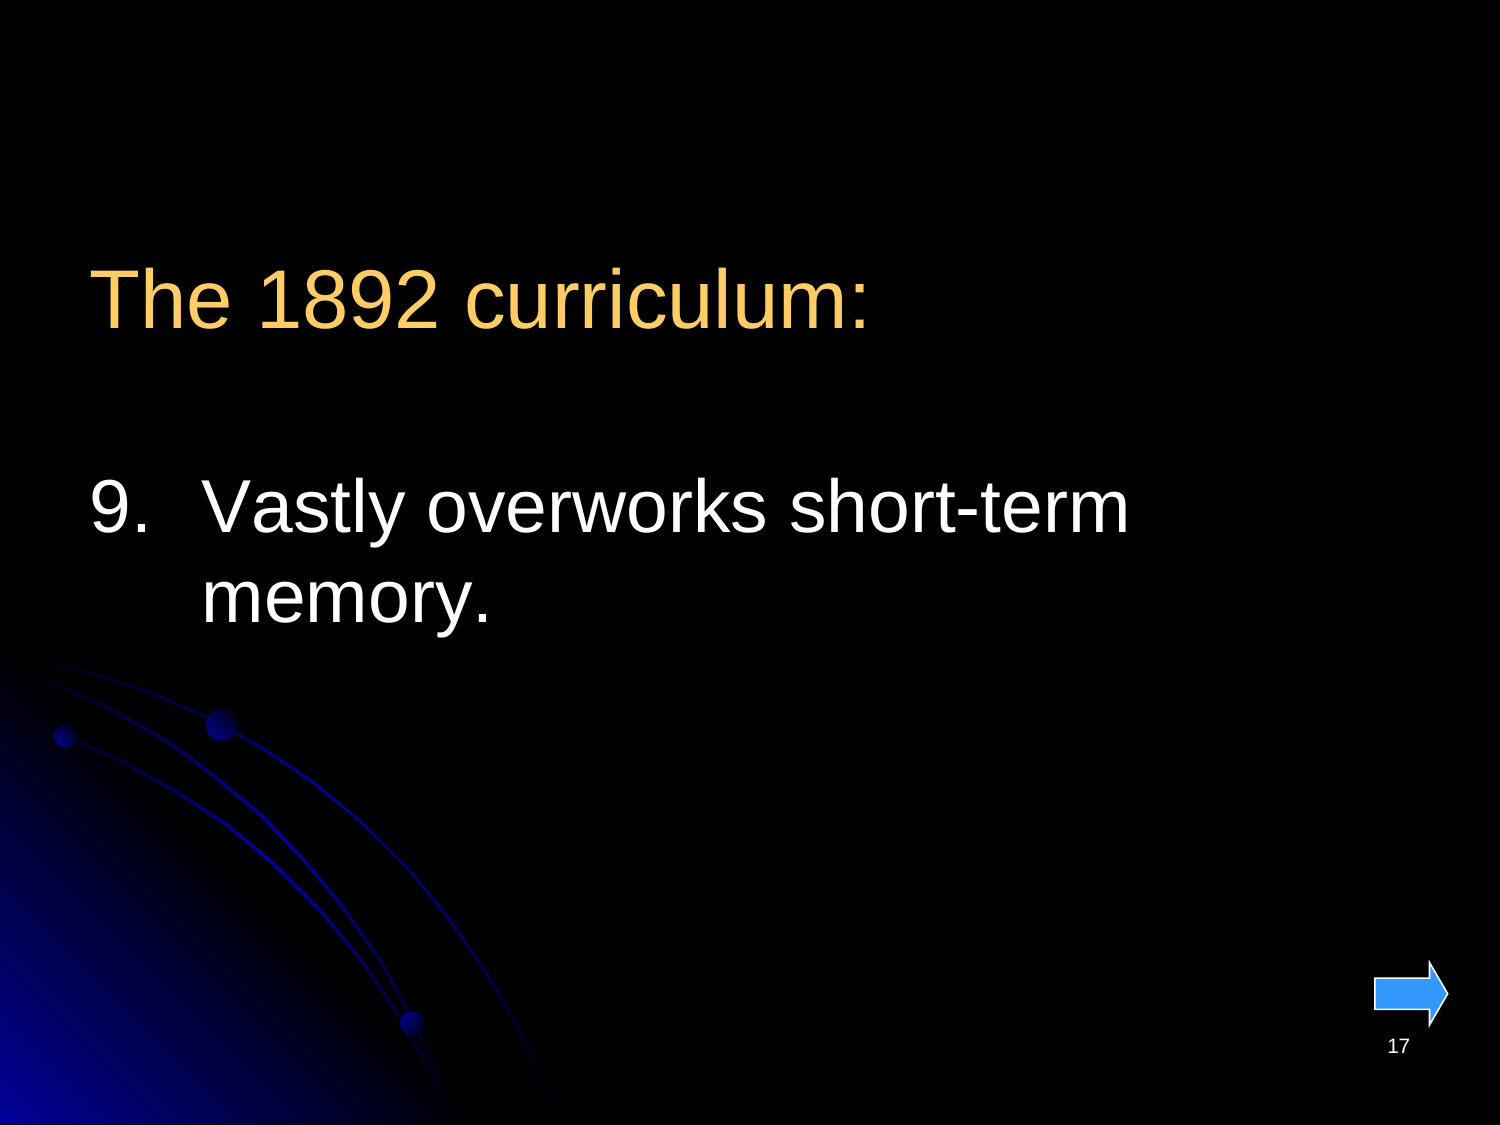

The 1892 curriculum:
9.	Vastly overworks short-term memory.
17